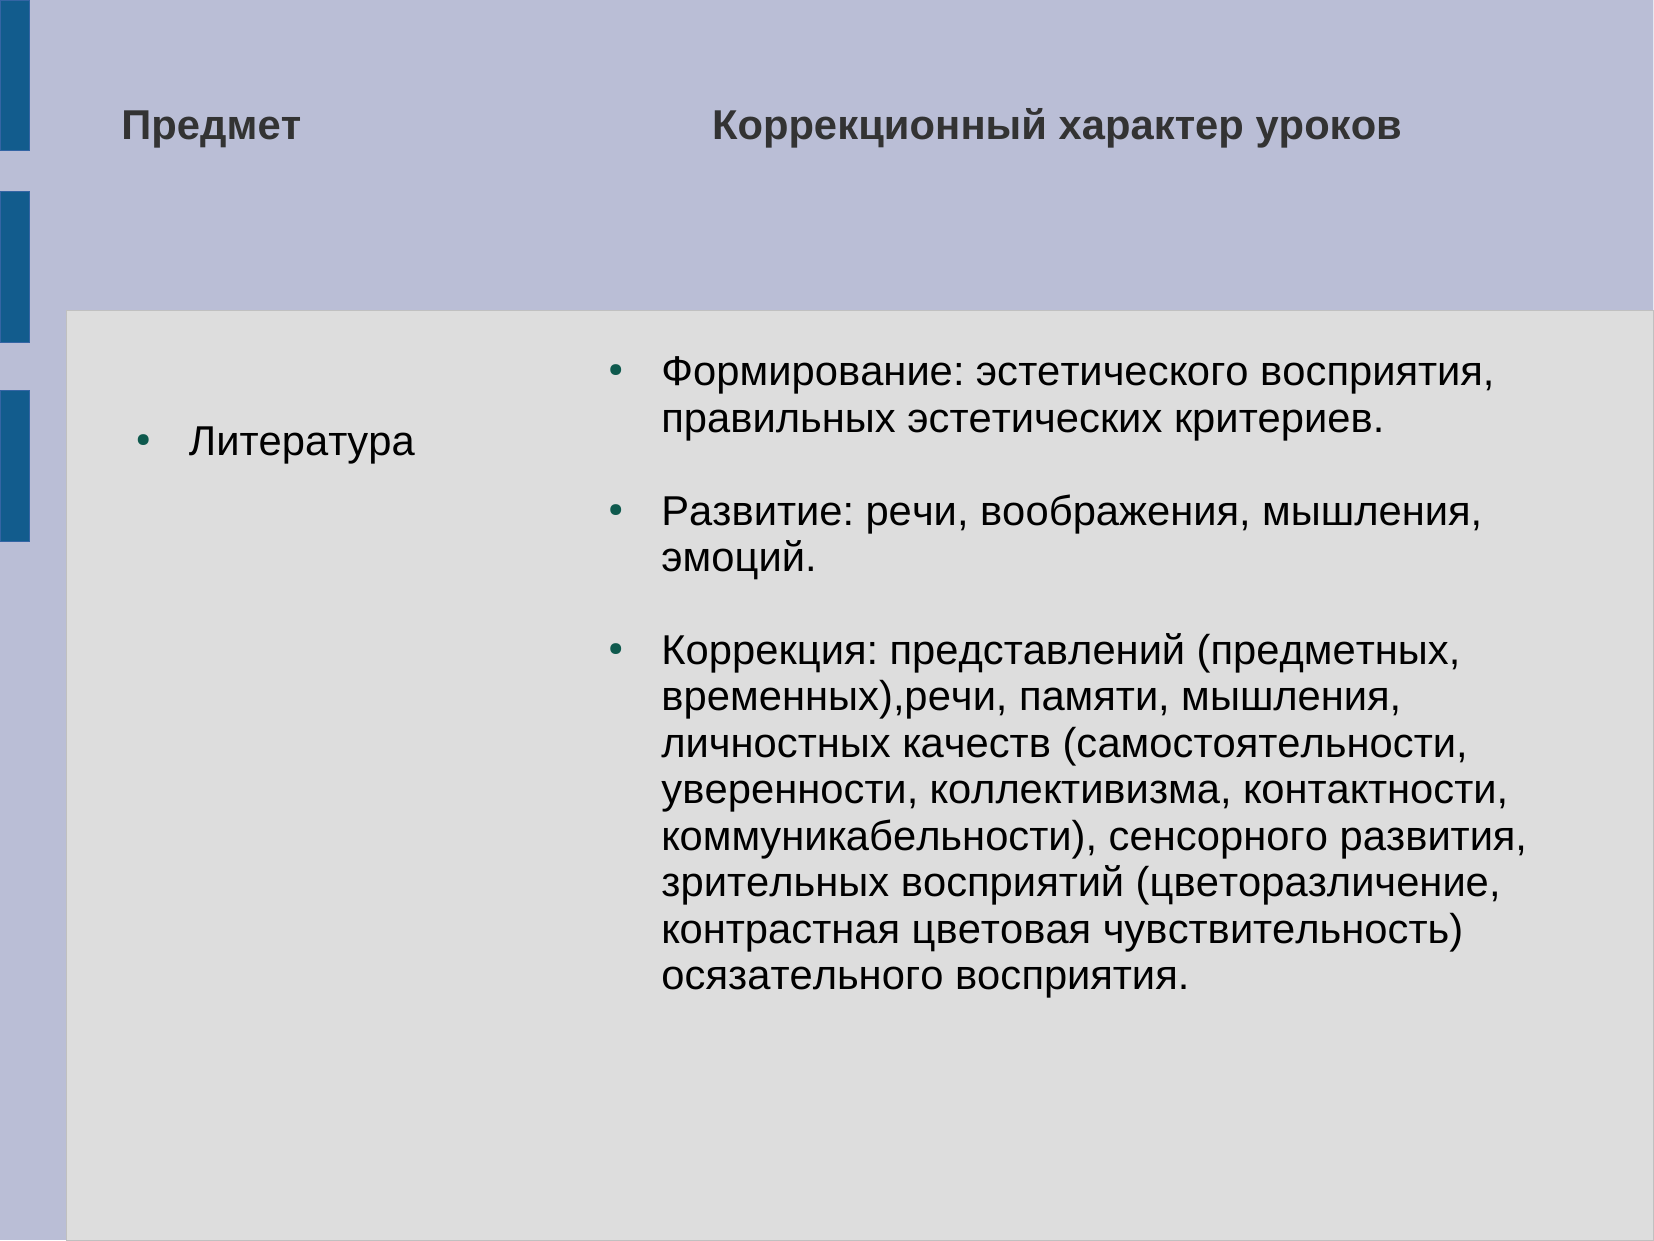

# Предмет						Коррекционный характер уроков
Литература
Формирование: эстетического восприятия, правильных эстетических критериев.
Развитие: речи, воображения, мышления, эмоций.
Коррекция: представлений (предметных, временных),речи, памяти, мышления, личностных качеств (самостоятельности, уверенности, коллективизма, контактности, коммуникабельности), сенсорного развития, зрительных восприятий (цветоразличение, контрастная цветовая чувствительность) осязательного восприятия.